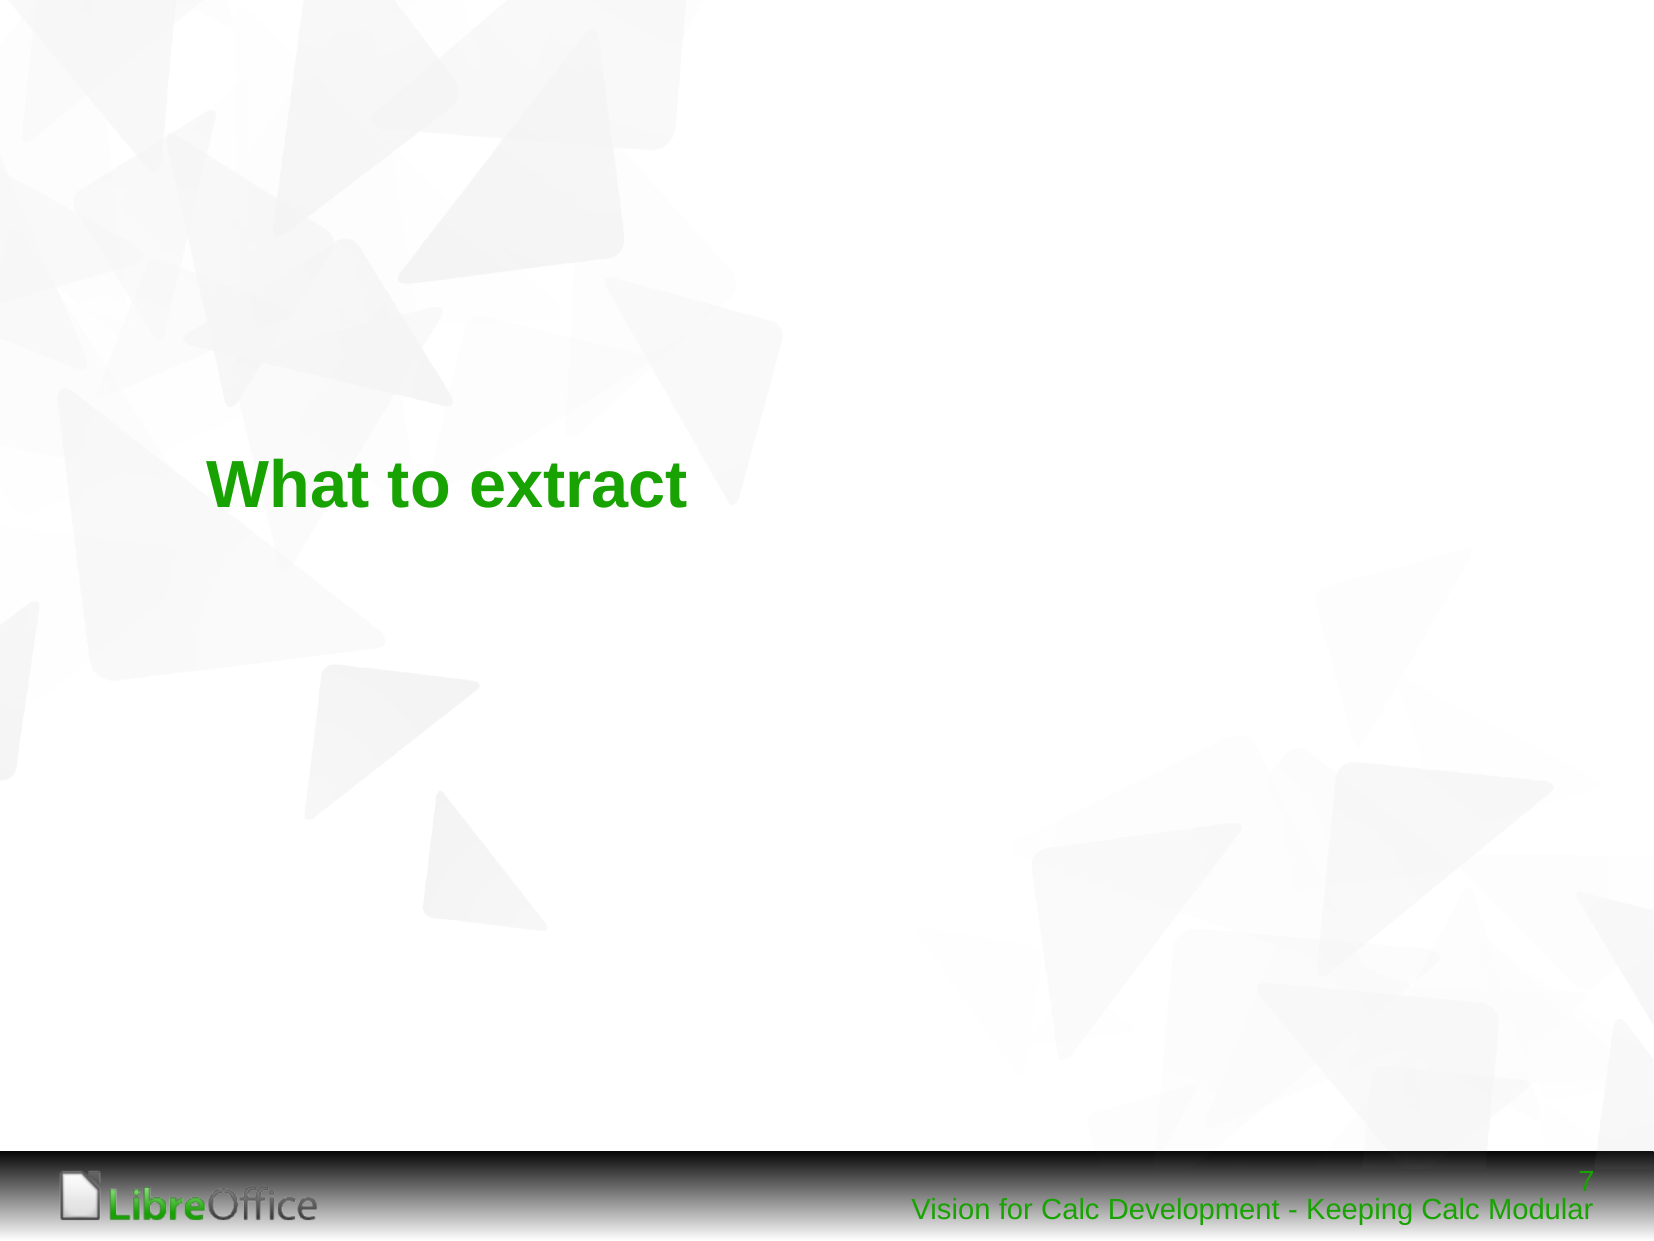

# What to extract
7
Vision for Calc Development - Keeping Calc Modular